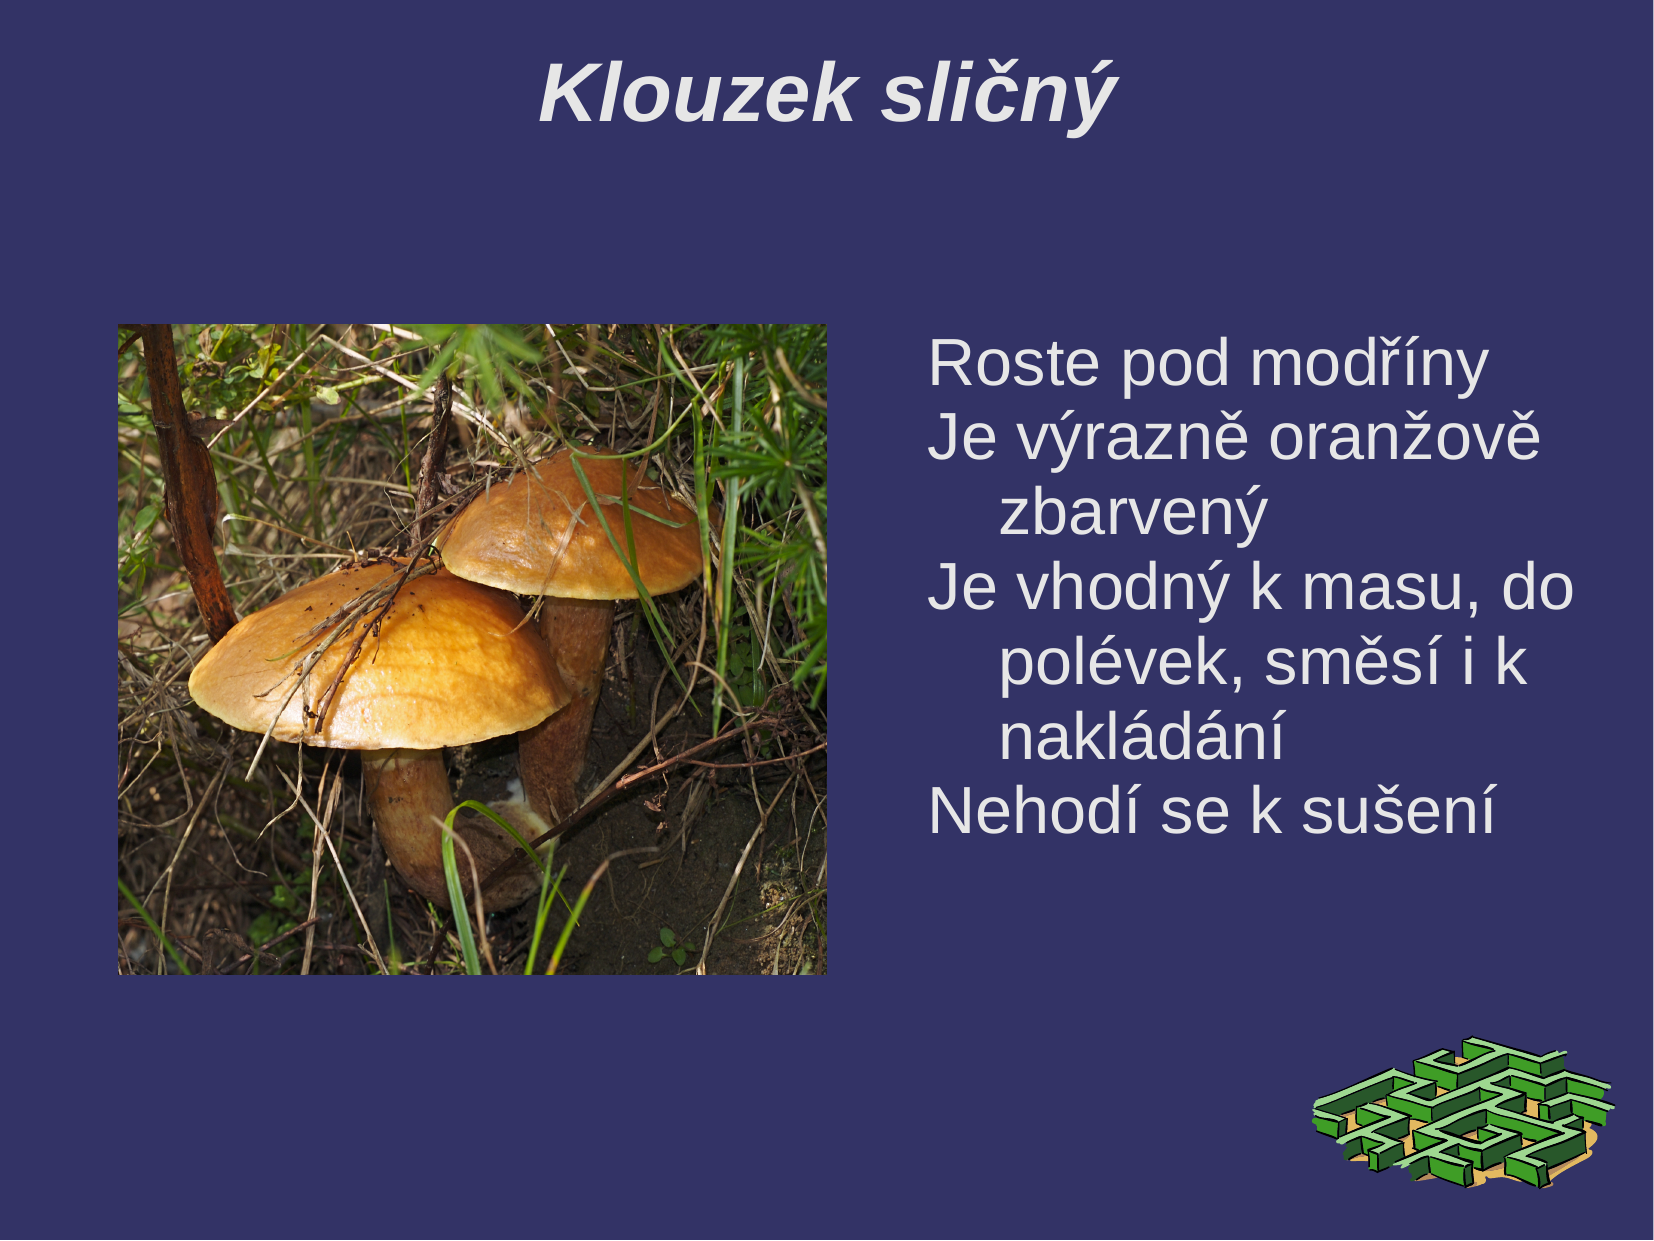

# Klouzek sličný
Roste pod modříny
Je výrazně oranžově zbarvený
Je vhodný k masu, do polévek, směsí i k nakládání
Nehodí se k sušení